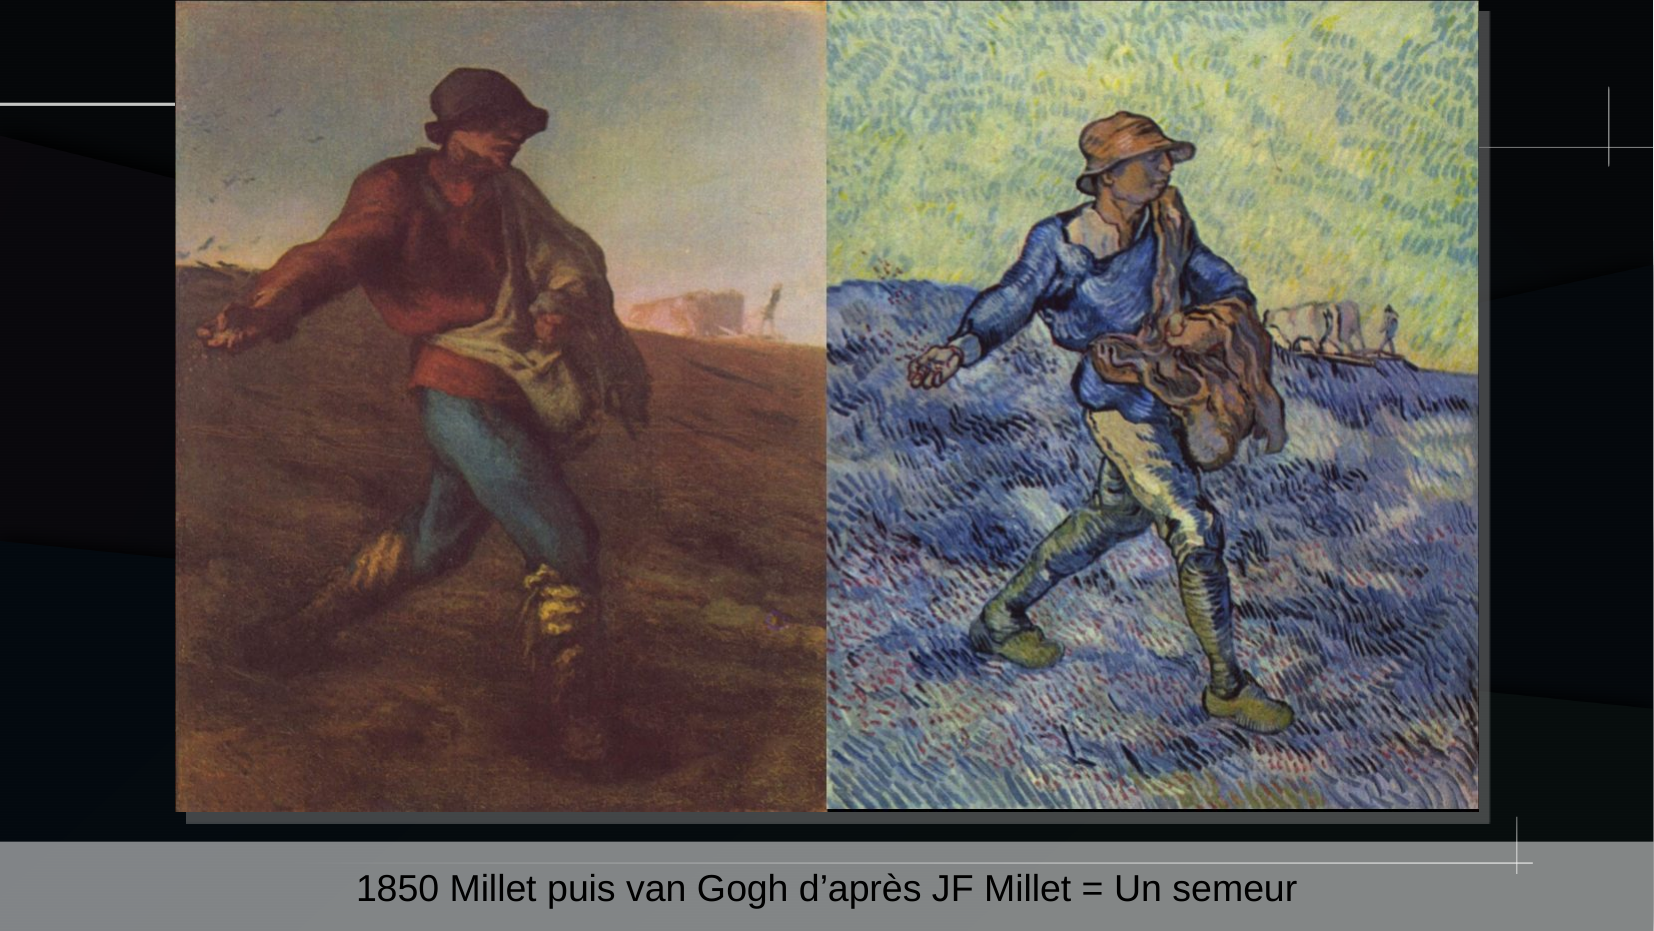

1850 Millet puis van Gogh d’après JF Millet = Un semeur